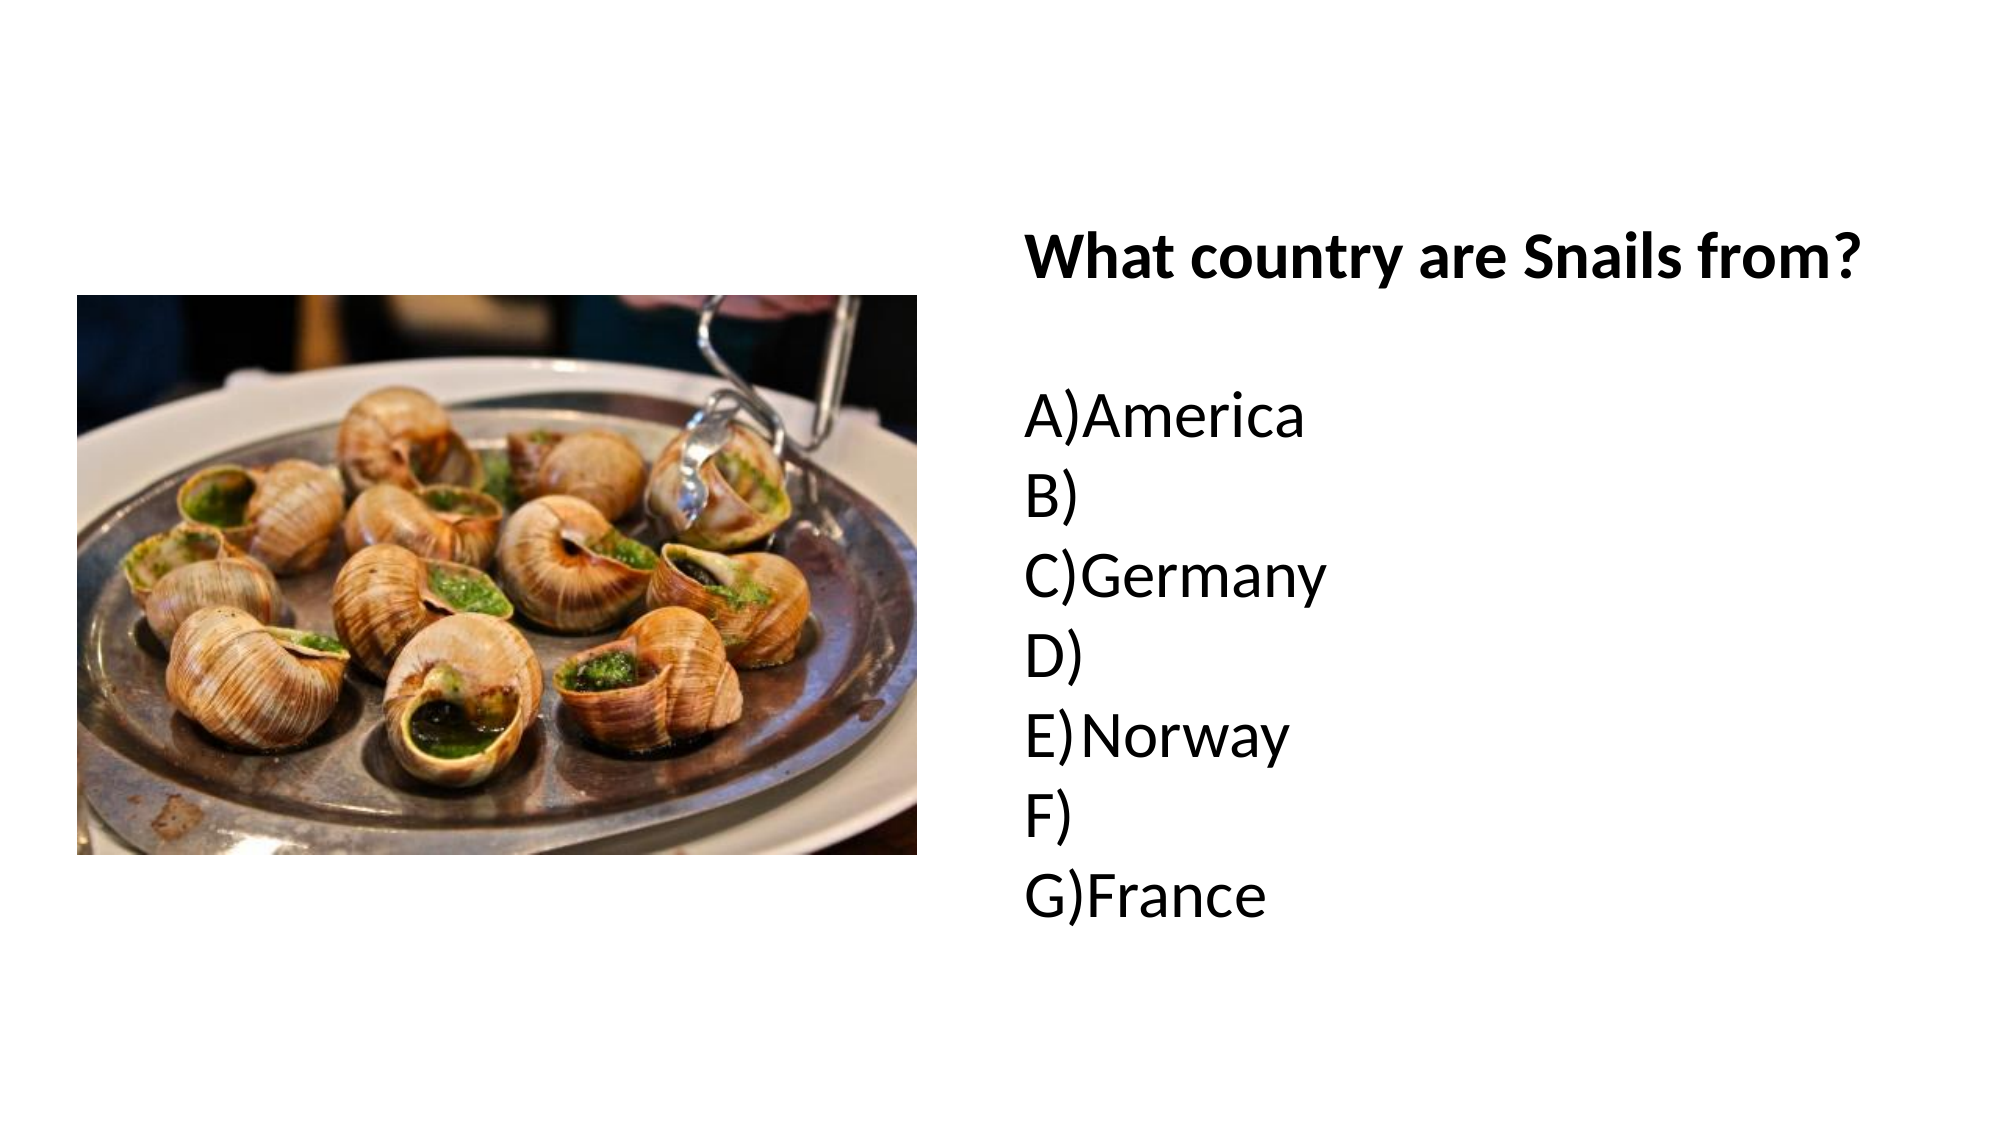

What country are Snails from?
America
Germany
Norway
France